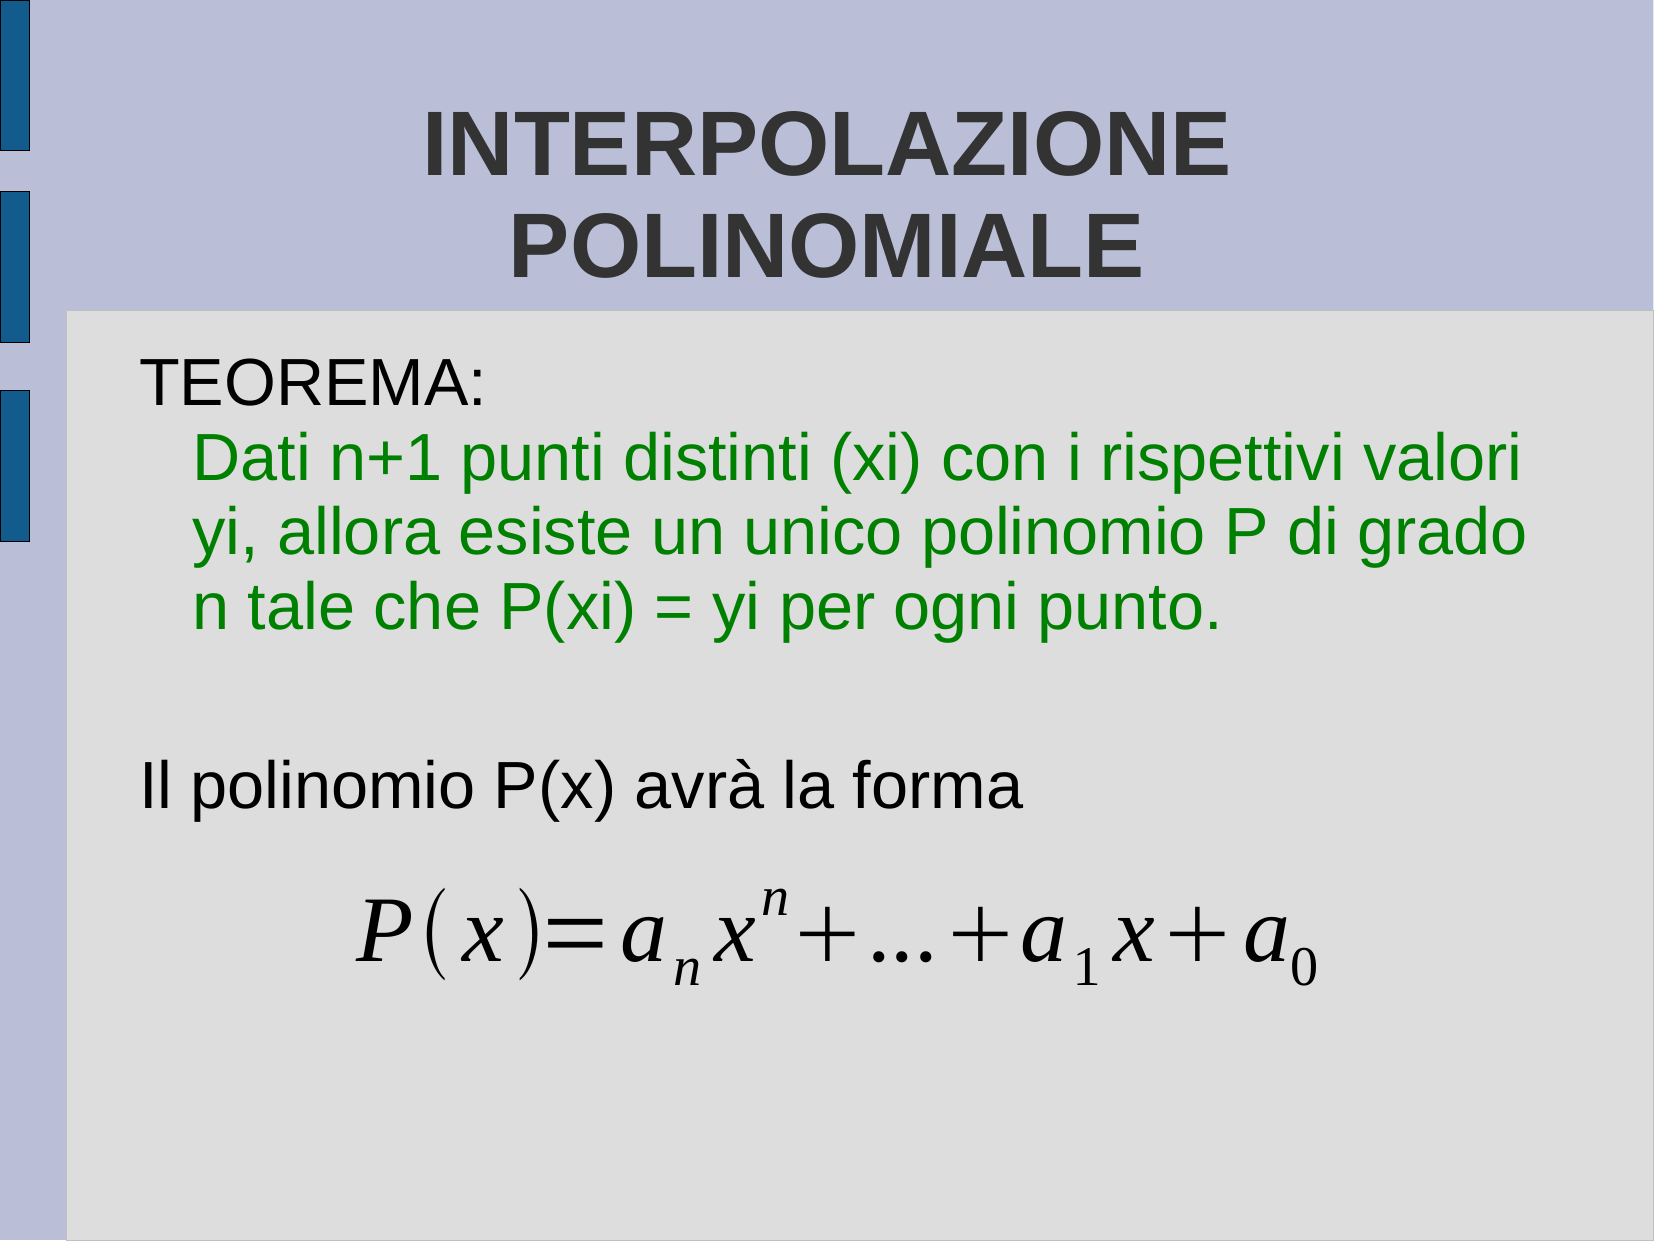

# INTERPOLAZIONE POLINOMIALE
TEOREMA:
Dati n+1 punti distinti (xi) con i rispettivi valori yi, allora esiste un unico polinomio P di grado n tale che P(xi) = yi per ogni punto.
Il polinomio P(x) avrà la forma